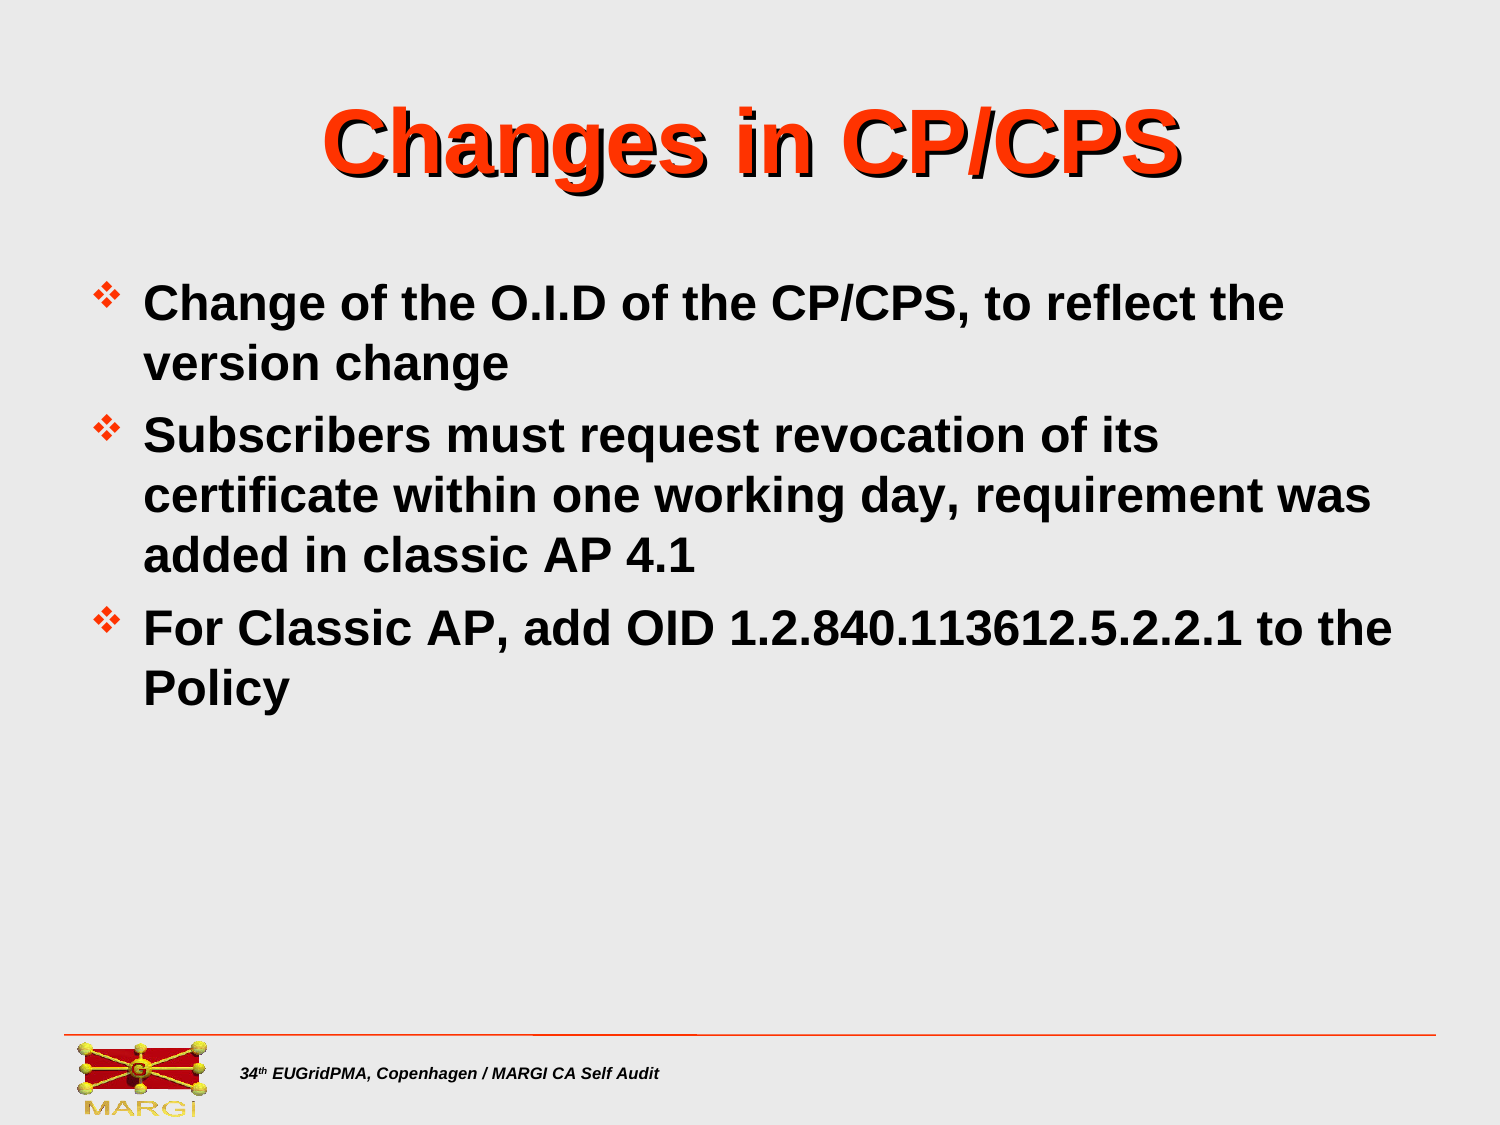

Changes in CP/CPS
Change of the O.I.D of the CP/CPS, to reflect the version change
Subscribers must request revocation of its certificate within one working day, requirement was added in classic AP 4.1
For Classic AP, add OID 1.2.840.113612.5.2.2.1 to the Policy